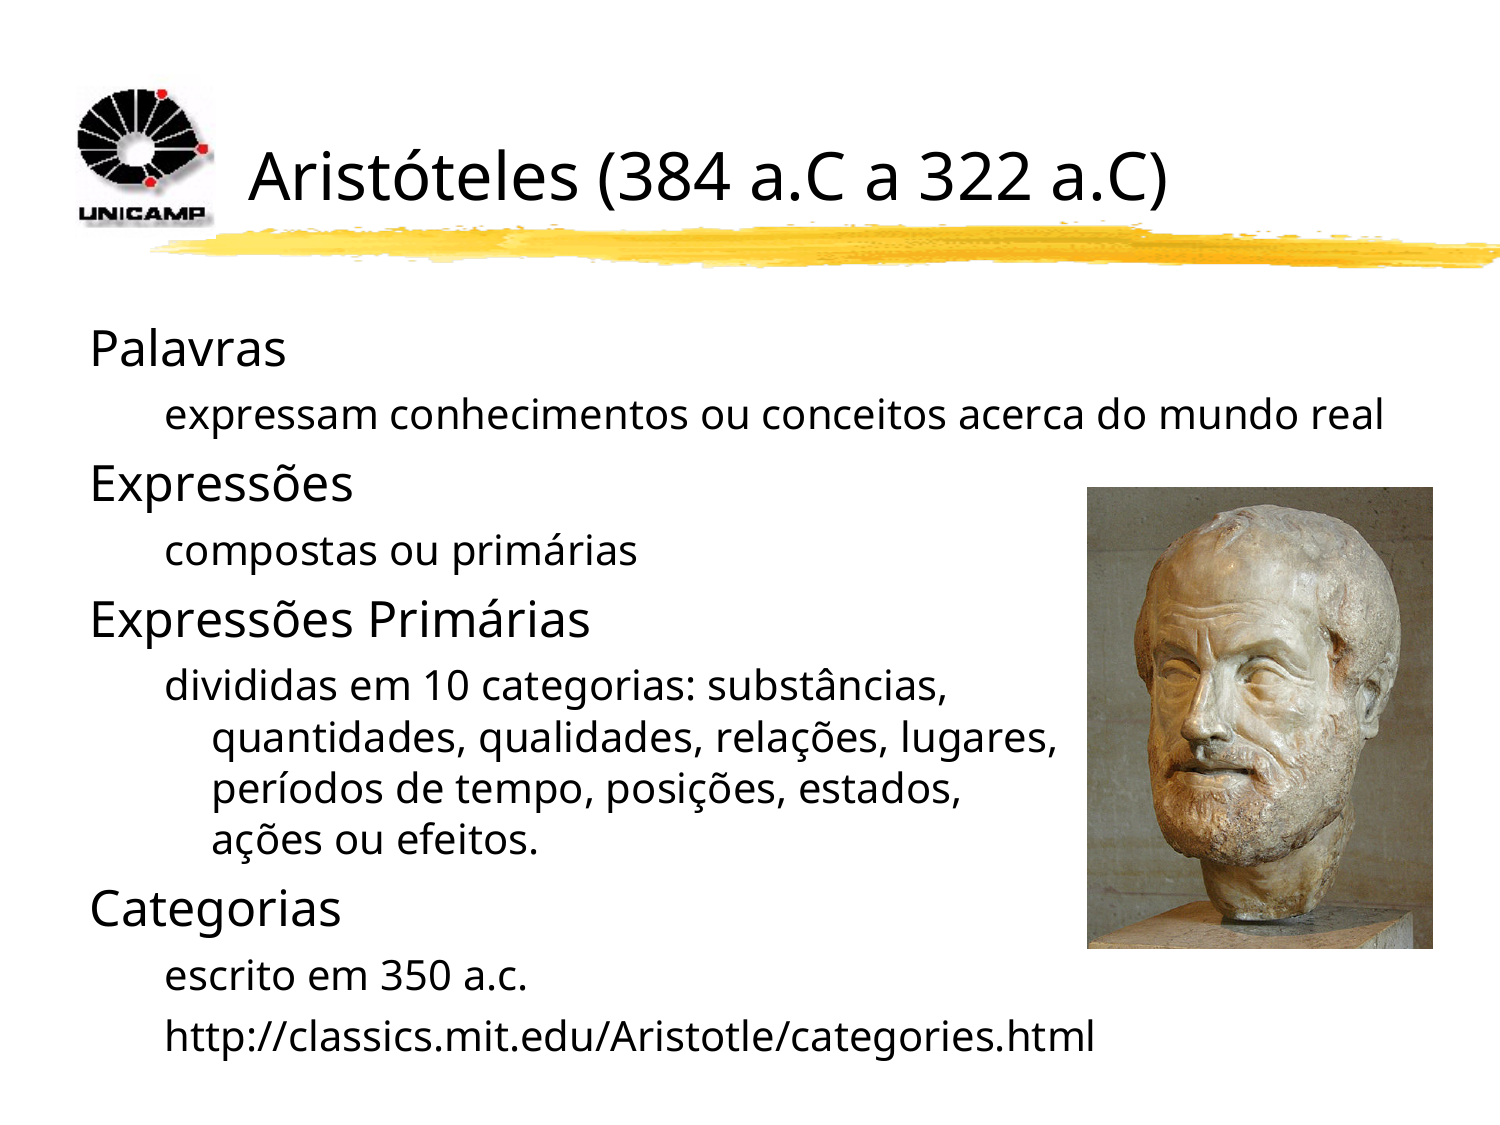

# Aristóteles (384 a.C a 322 a.C)
Palavras
expressam conhecimentos ou conceitos acerca do mundo real
Expressões
compostas ou primárias
Expressões Primárias
divididas em 10 categorias: substâncias,
quantidades, qualidades, relações, lugares,
períodos de tempo, posições, estados,
ações ou efeitos.
Categorias
escrito em 350 a.c.
http://classics.mit.edu/Aristotle/categories.html